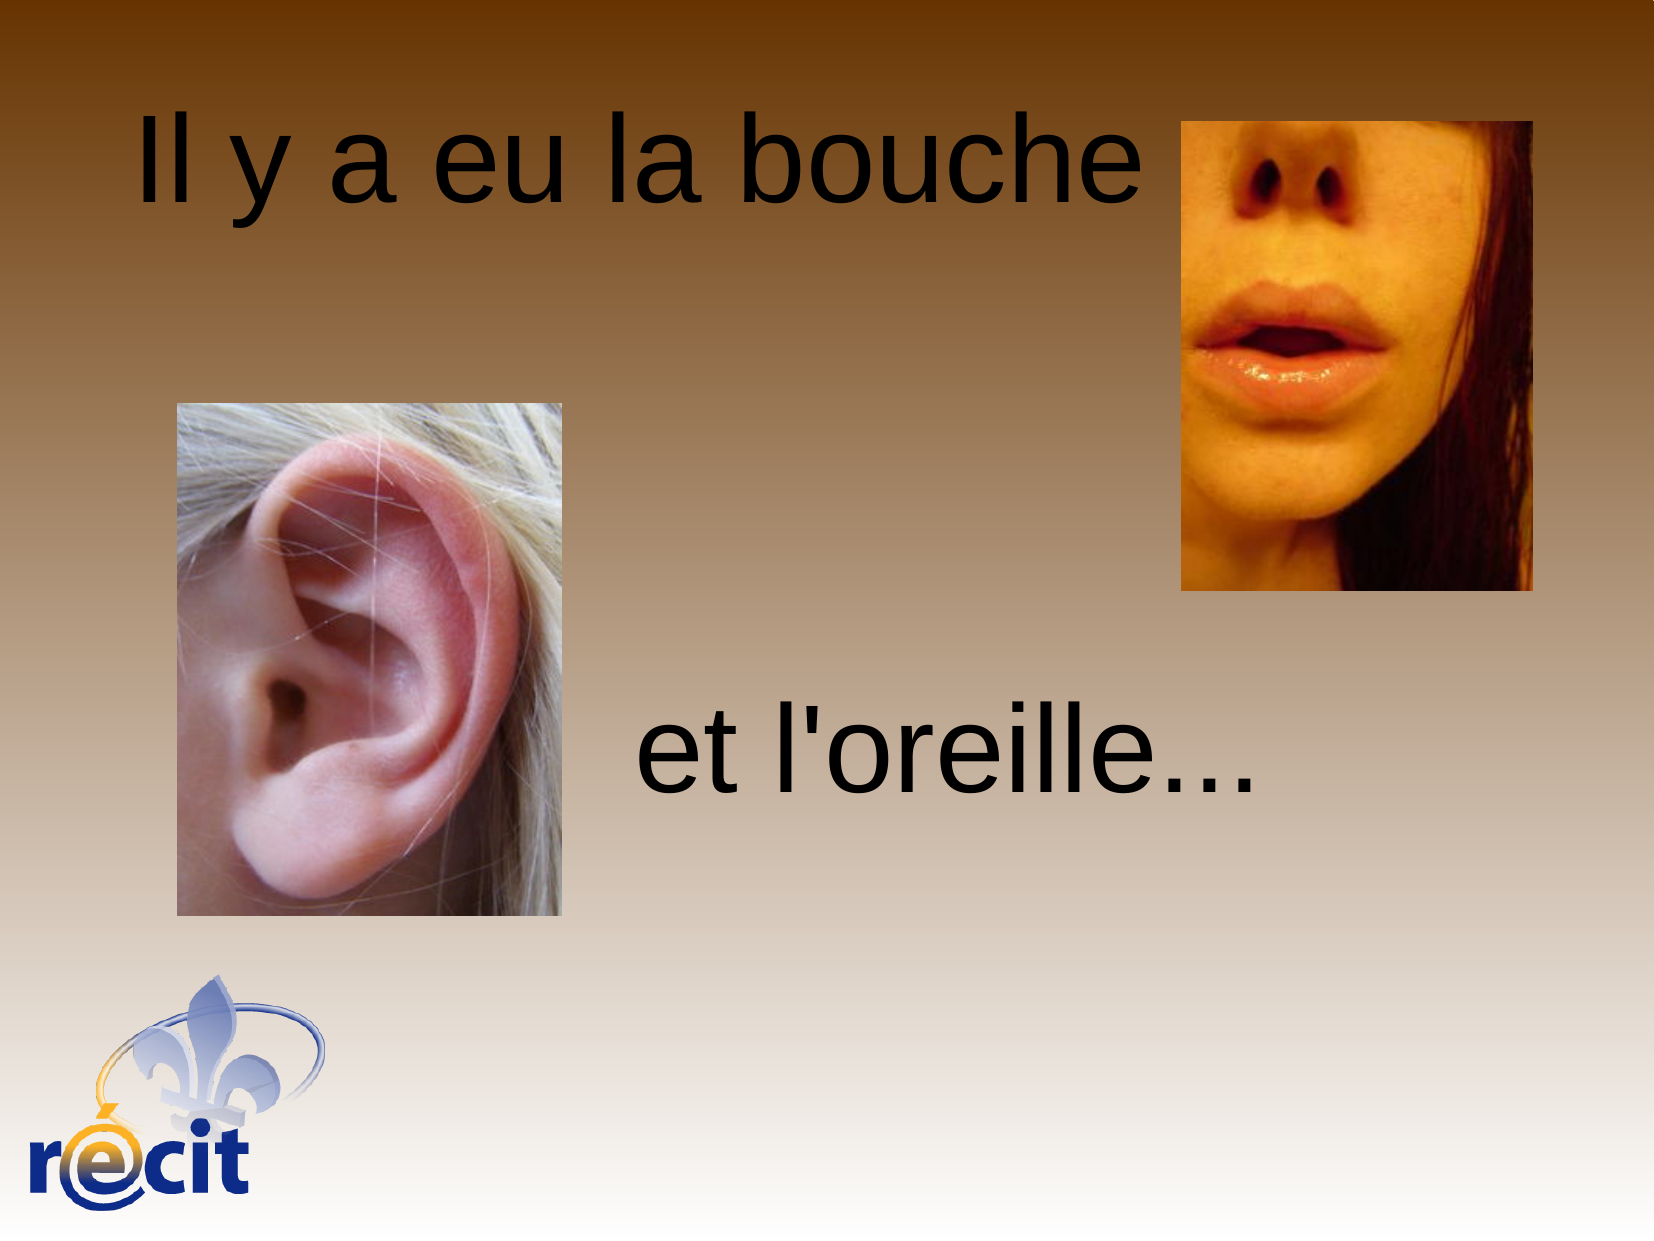

Il y a eu la bouche
et l'oreille...